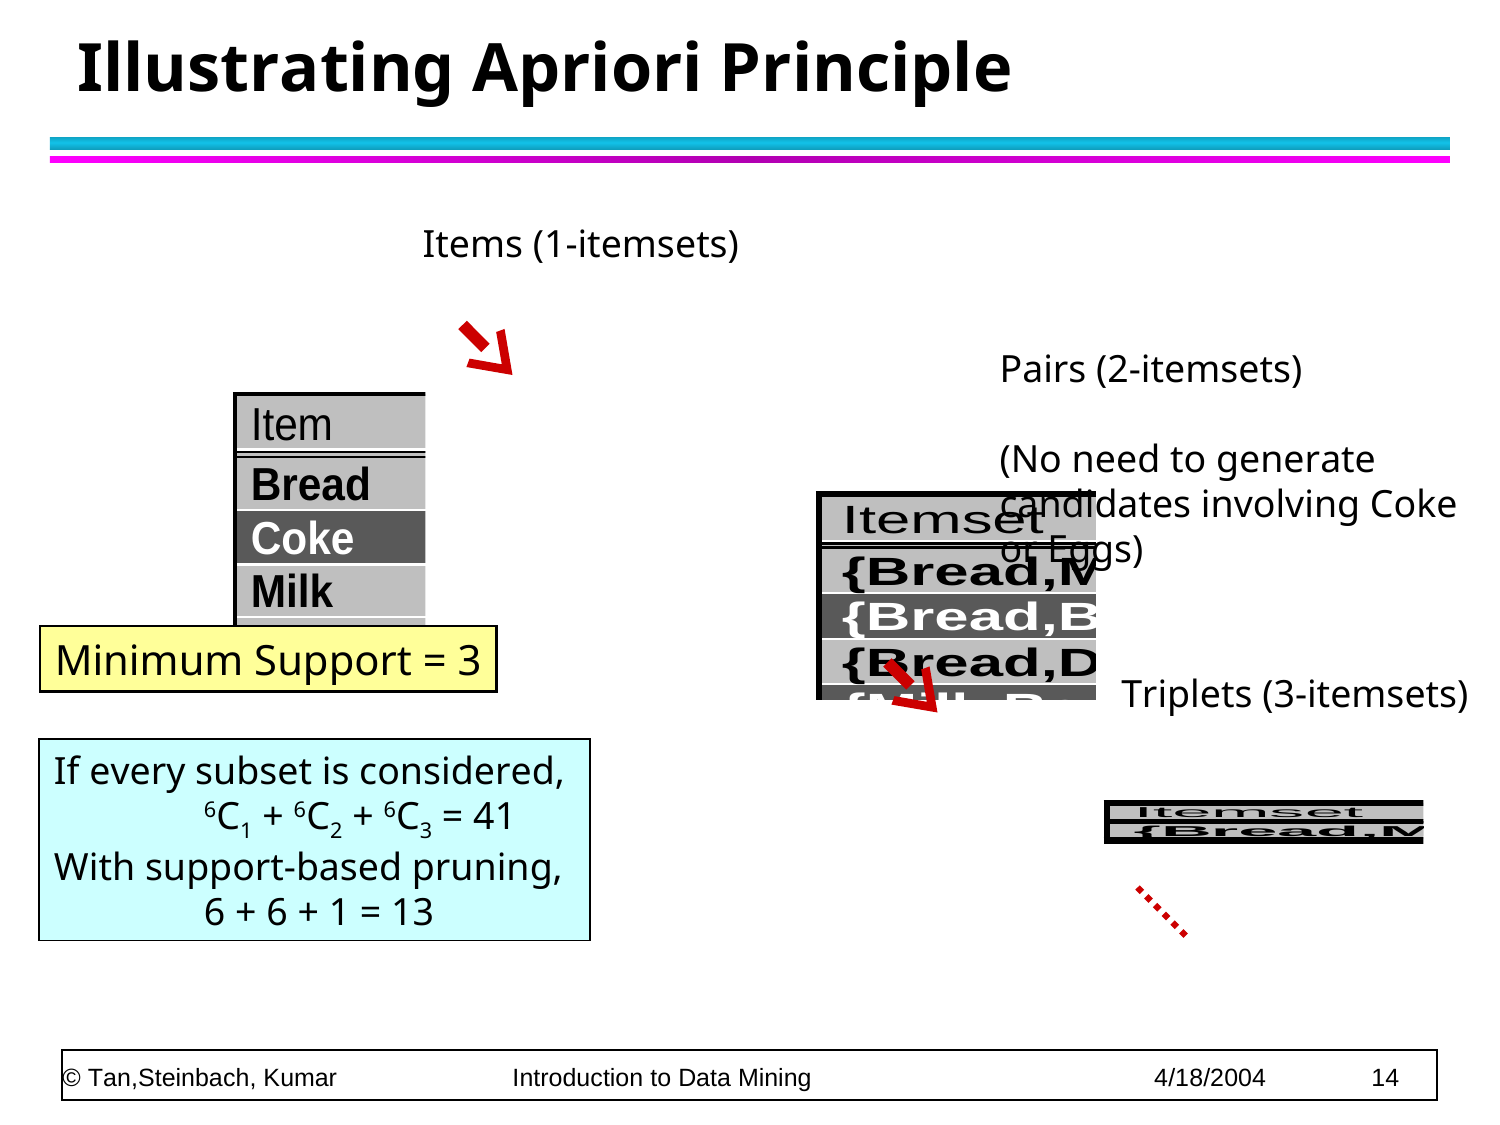

# Illustrating Apriori Principle
Items (1-itemsets)
Pairs (2-itemsets)
(No need to generate
candidates involving Coke
or Eggs)
Minimum Support = 3
Triplets (3-itemsets)
If every subset is considered,
	6C1 + 6C2 + 6C3 = 41
With support-based pruning,
	6 + 6 + 1 = 13